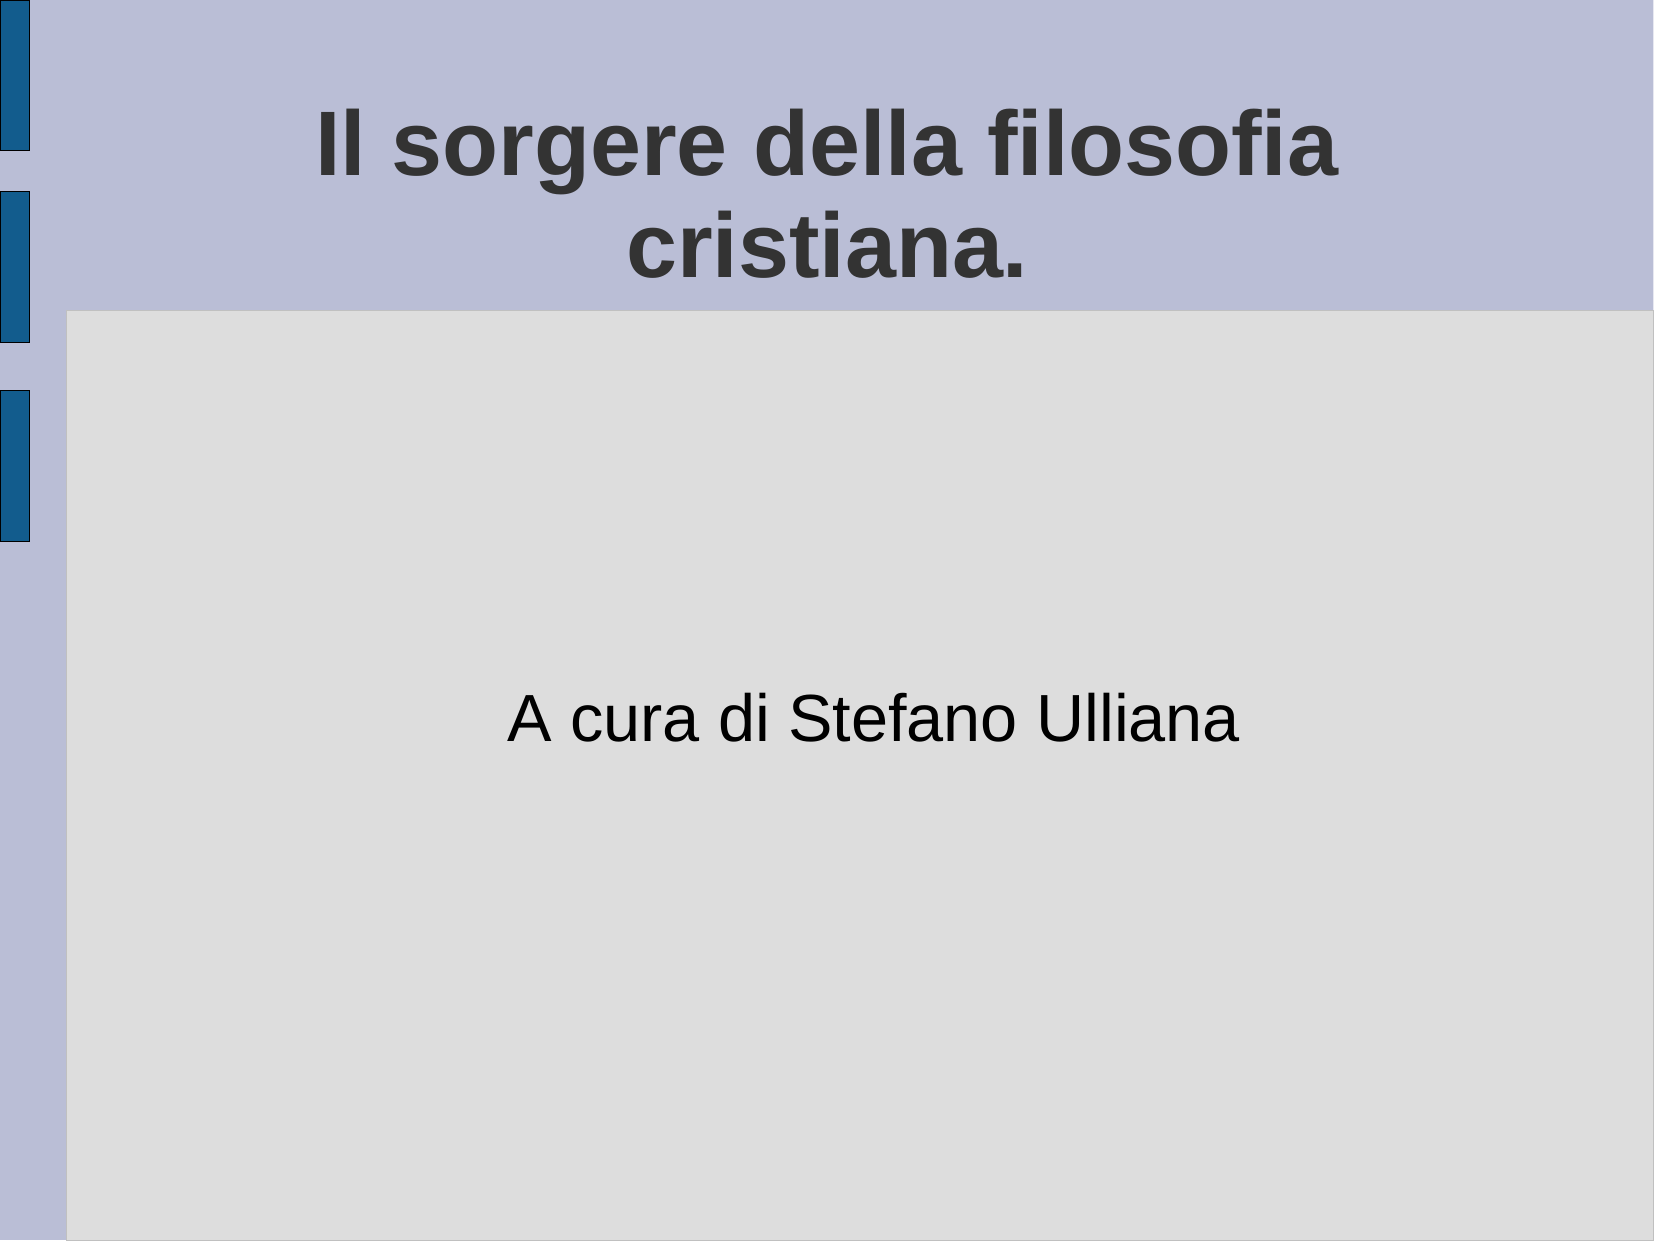

# Il sorgere della filosofia cristiana.
A cura di Stefano Ulliana